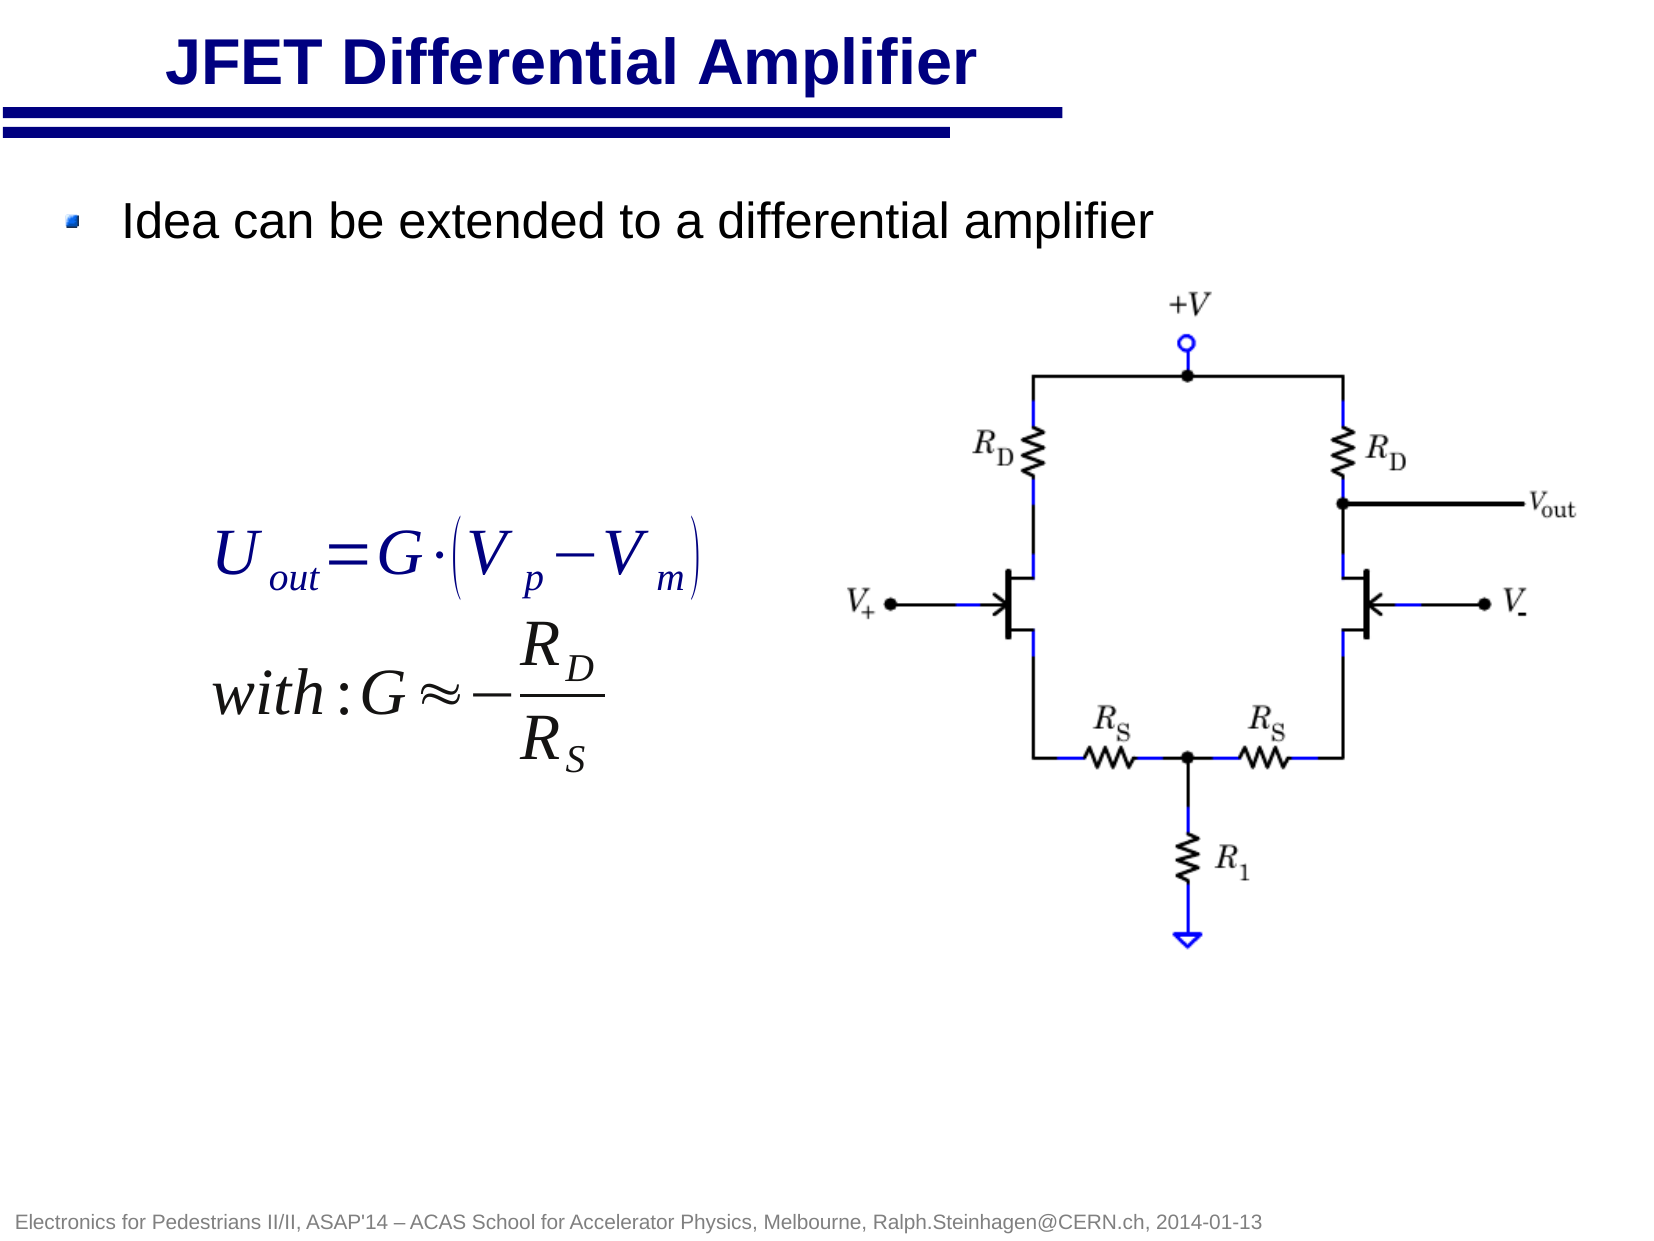

# JFET Differential Amplifier
Idea can be extended to a differential amplifier